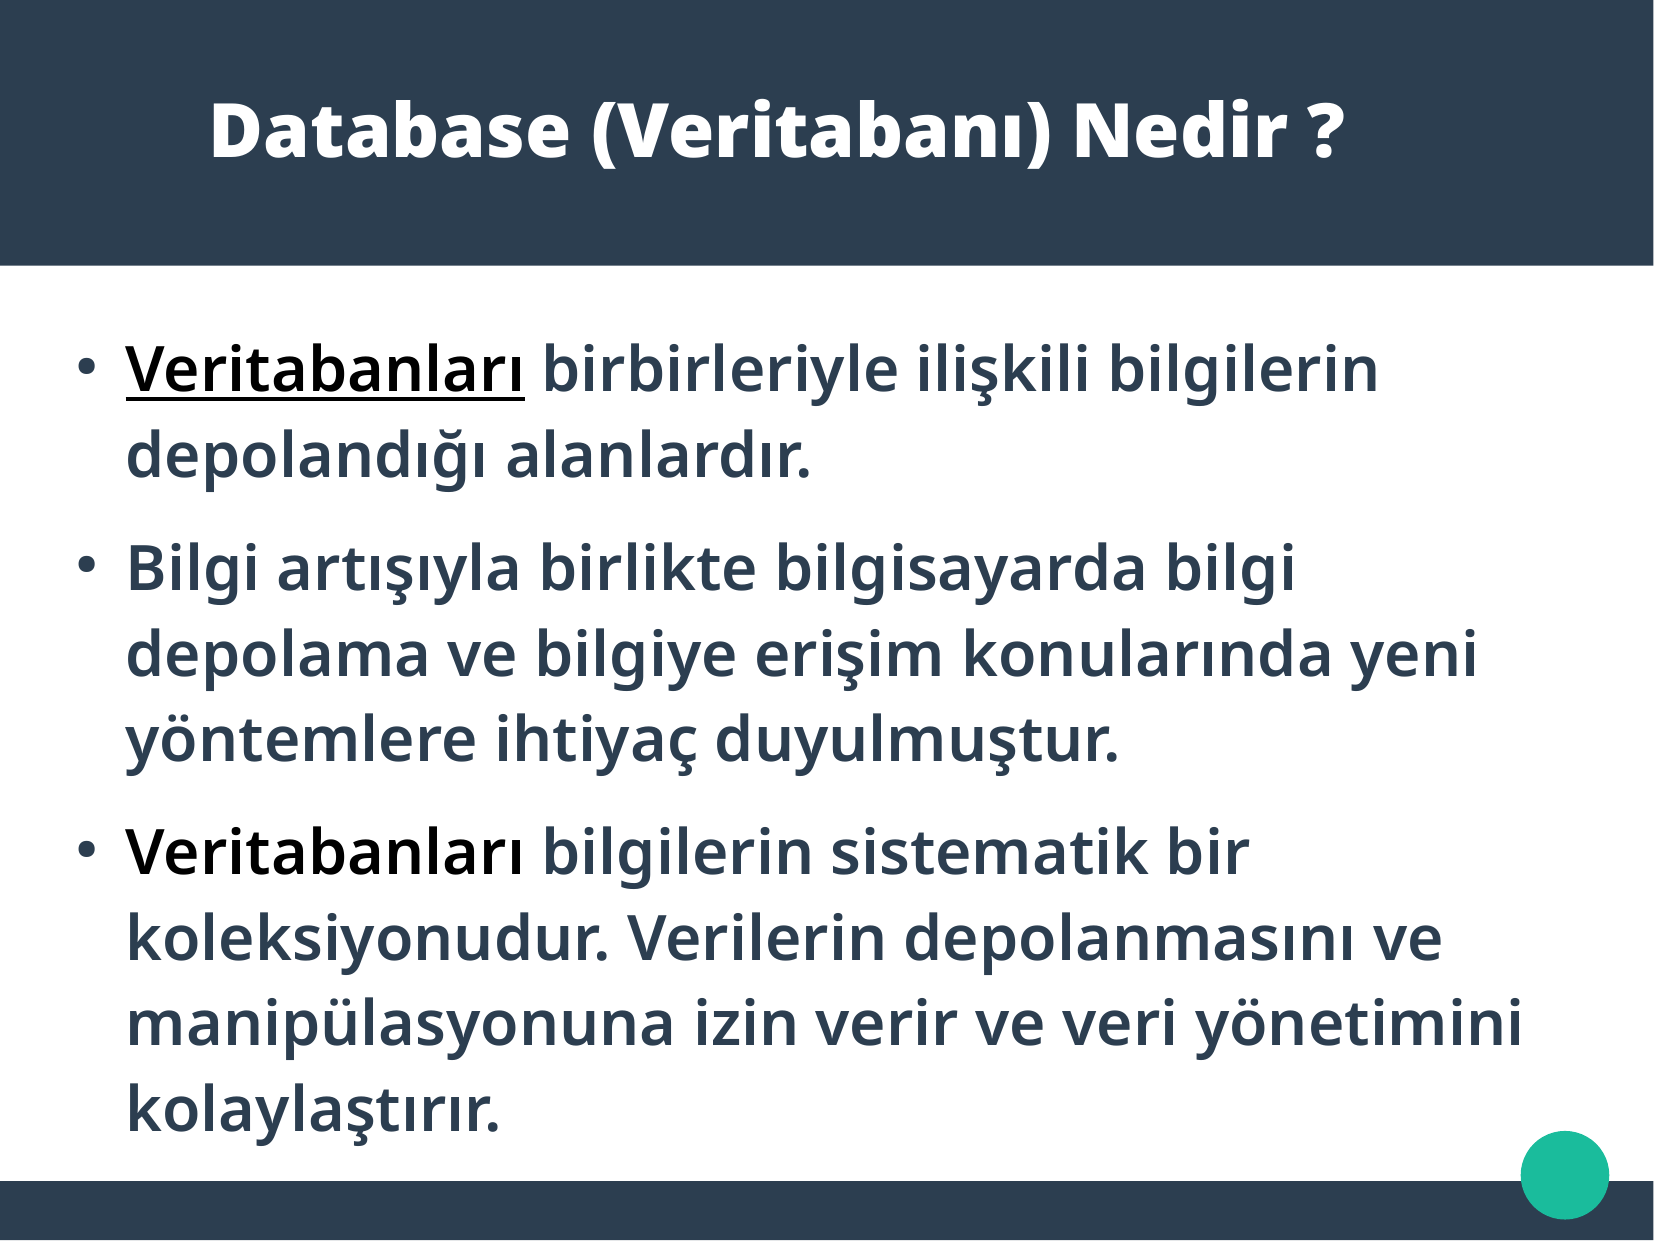

# Database (Veritabanı) Nedir ?
Veritabanları birbirleriyle ilişkili bilgilerin depolandığı alanlardır.
Bilgi artışıyla birlikte bilgisayarda bilgi depolama ve bilgiye erişim konularında yeni yöntemlere ihtiyaç duyulmuştur.
Veritabanları bilgilerin sistematik bir koleksiyonudur. Verilerin depolanmasını ve manipülasyonuna izin verir ve veri yönetimini kolaylaştırır.